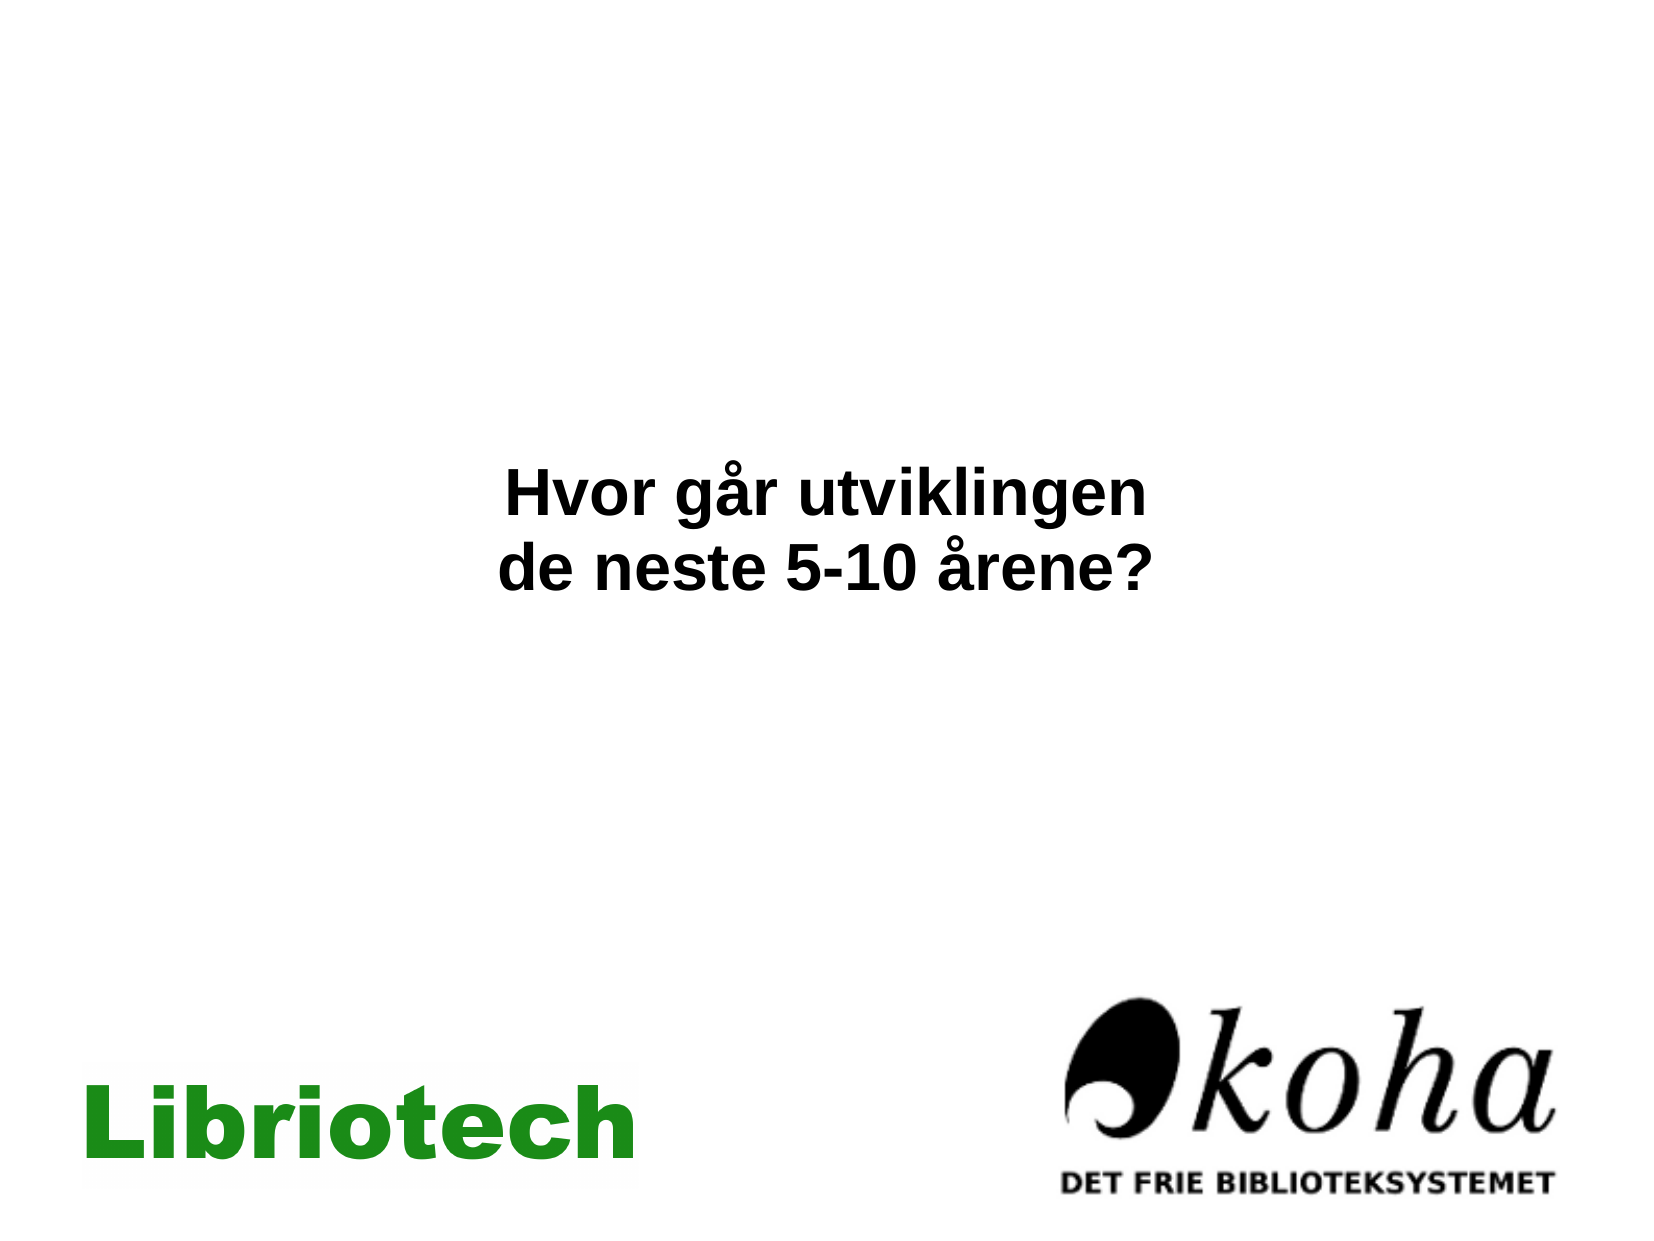

# Hvor går utviklingen de neste 5-10 årene?